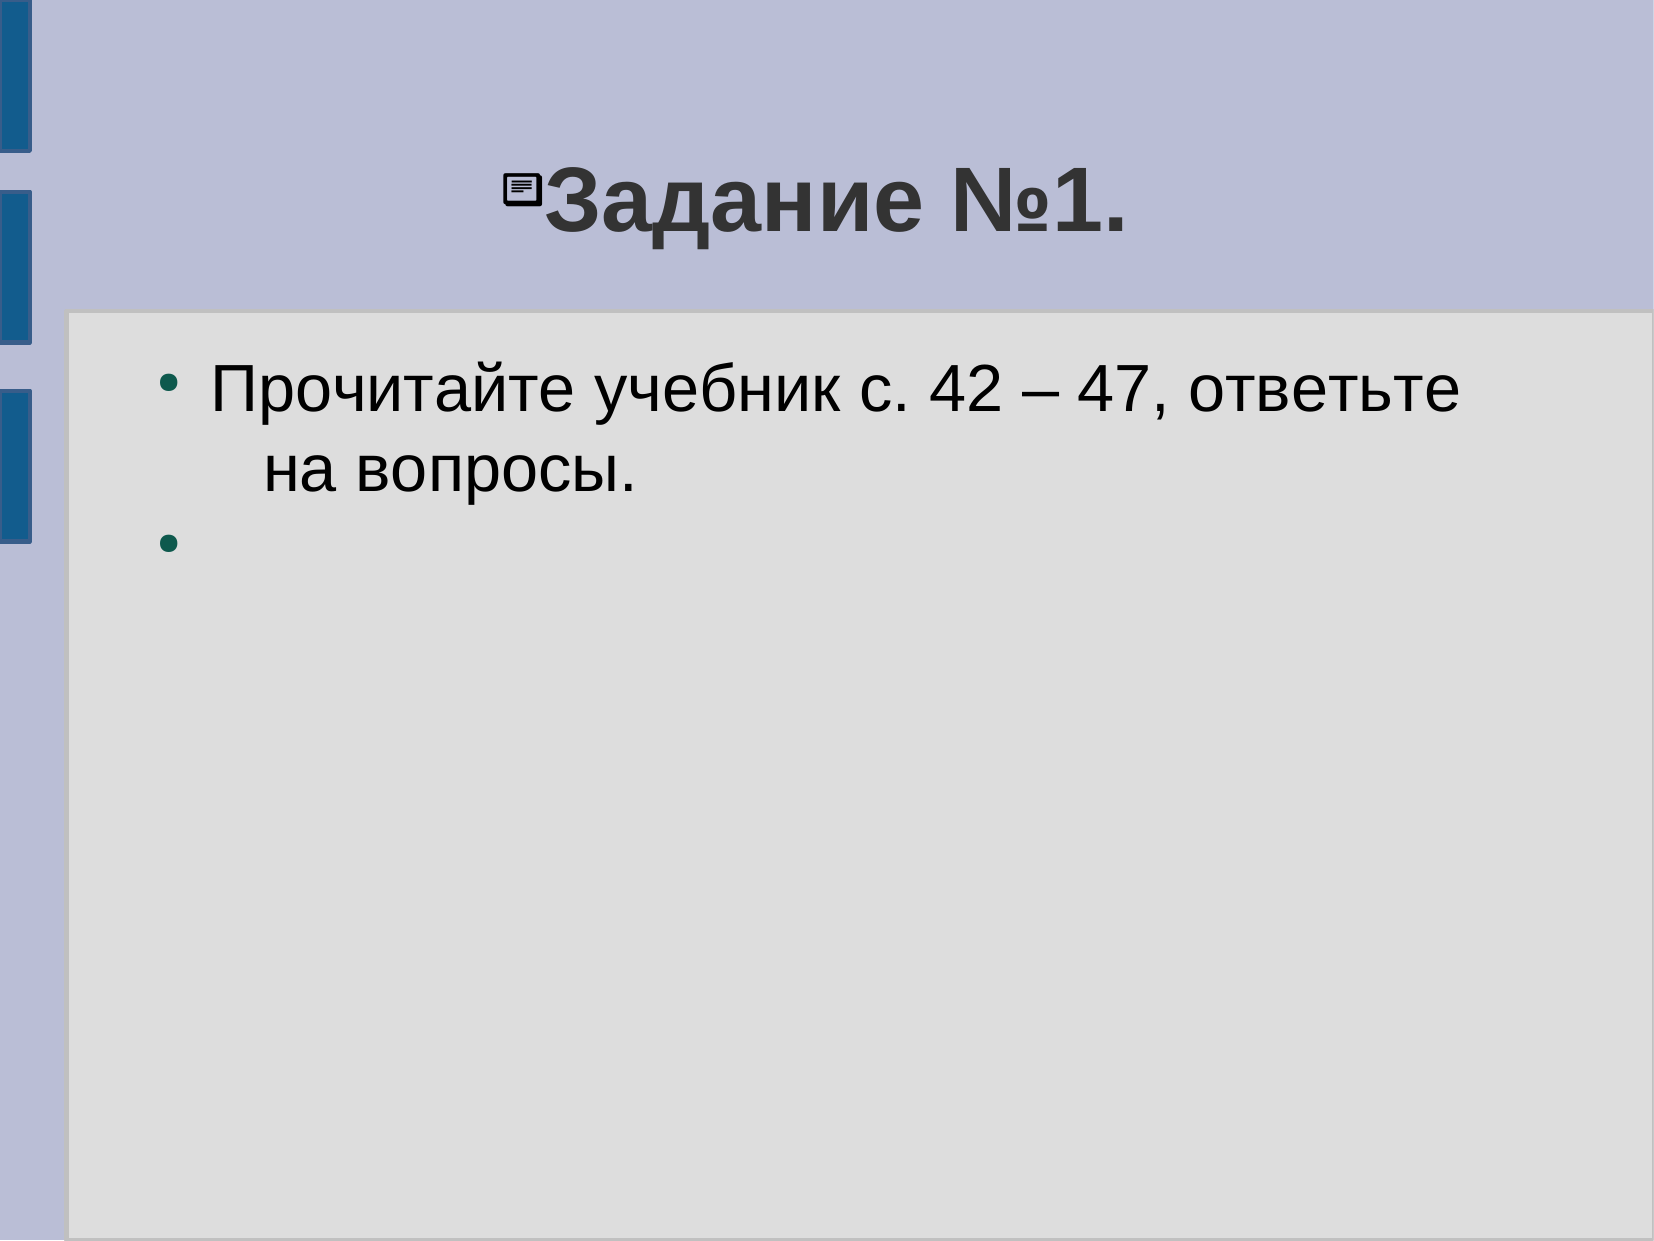

# Задание №1.
Прочитайте учебник с. 42 – 47, ответьте на вопросы.